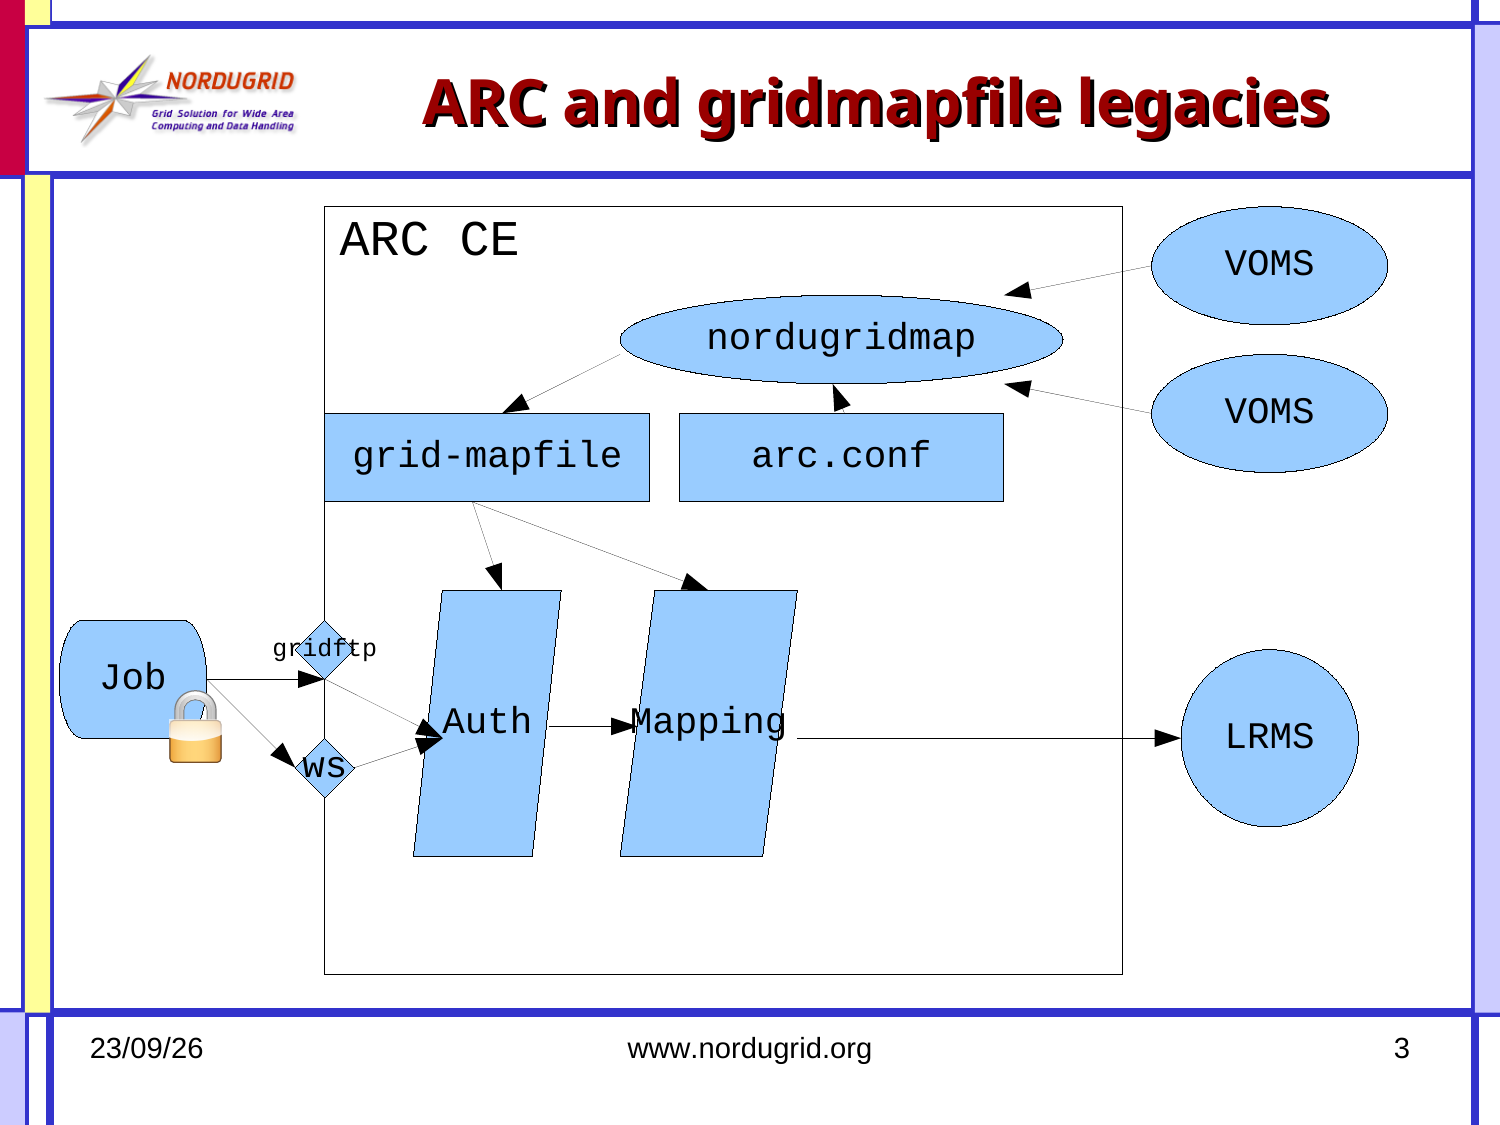

# ARC and gridmapfile legacies
ARC CE
VOMS
nordugridmap
VOMS
grid-mapfile
arc.conf
Auth
Mapping
Job
gridftp
LRMS
ws
www.nordugrid.org
3